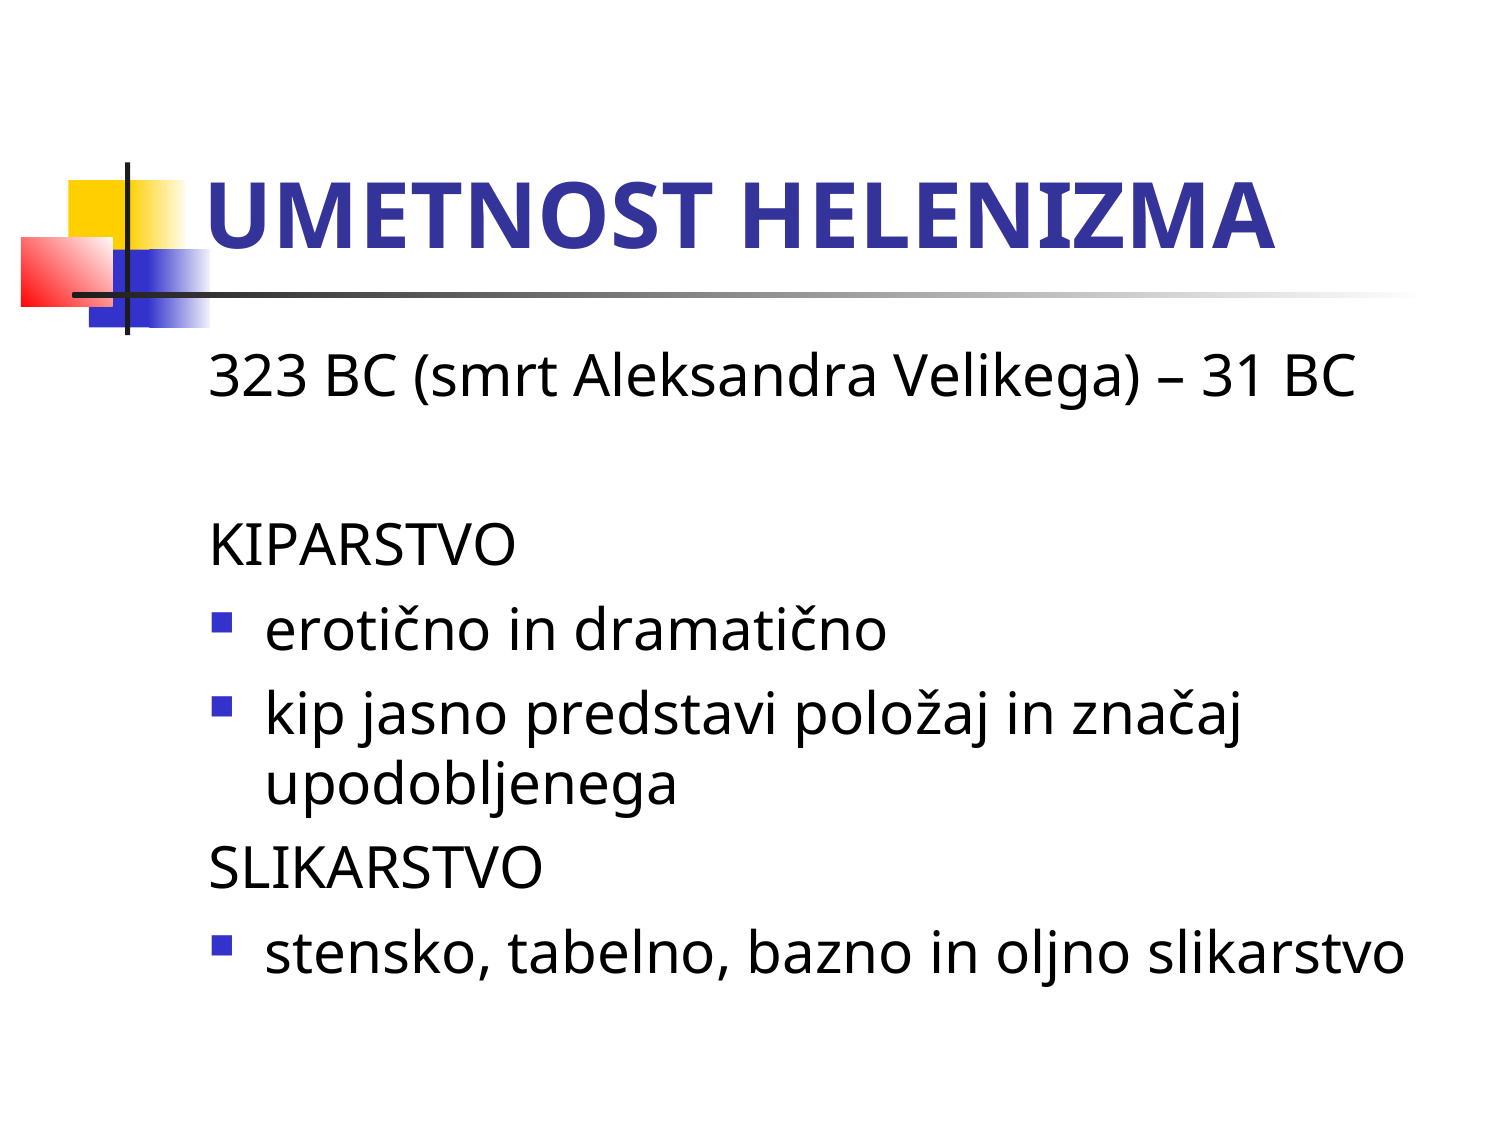

# UMETNOST HELENIZMA
323 BC (smrt Aleksandra Velikega) – 31 BC
KIPARSTVO
erotično in dramatično
kip jasno predstavi položaj in značaj upodobljenega
SLIKARSTVO
stensko, tabelno, bazno in oljno slikarstvo